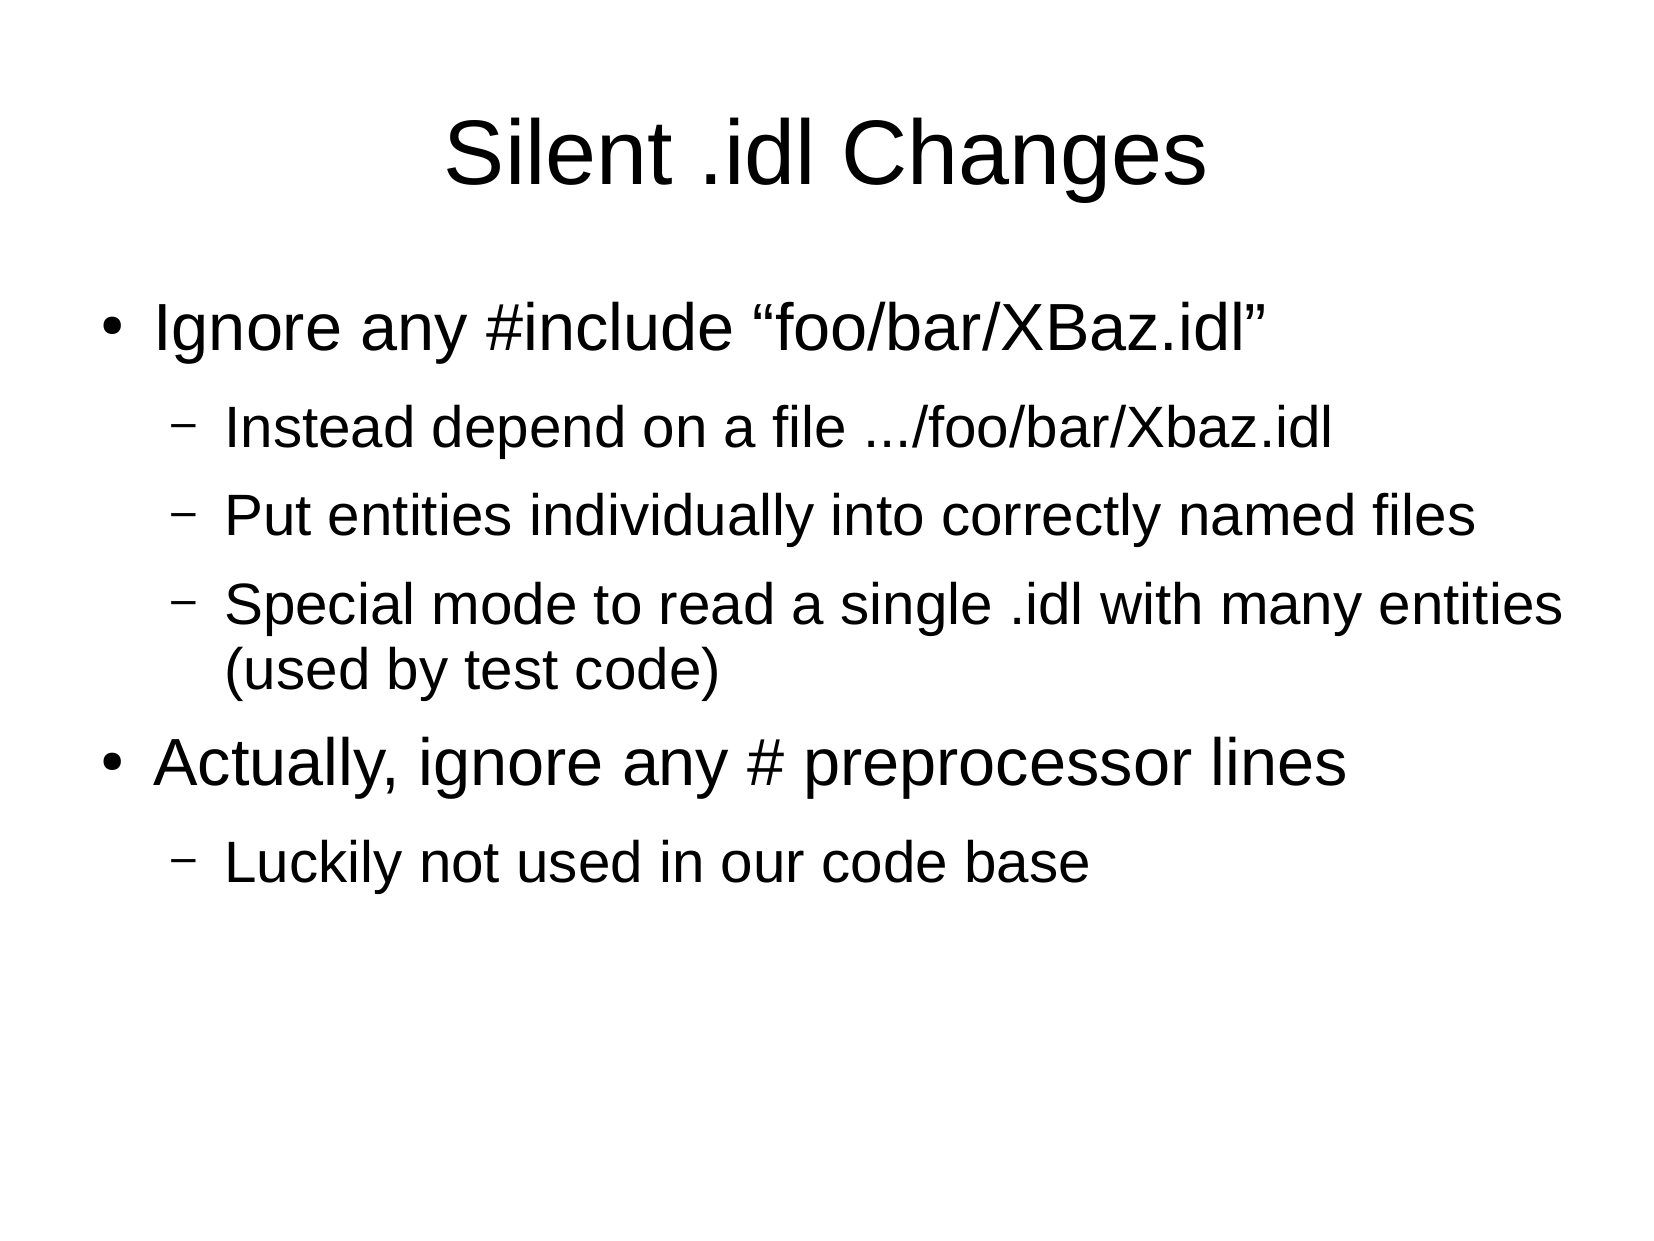

# Silent .idl Changes
Ignore any #include “foo/bar/XBaz.idl”
Instead depend on a file .../foo/bar/Xbaz.idl
Put entities individually into correctly named files
Special mode to read a single .idl with many entities (used by test code)
Actually, ignore any # preprocessor lines
Luckily not used in our code base